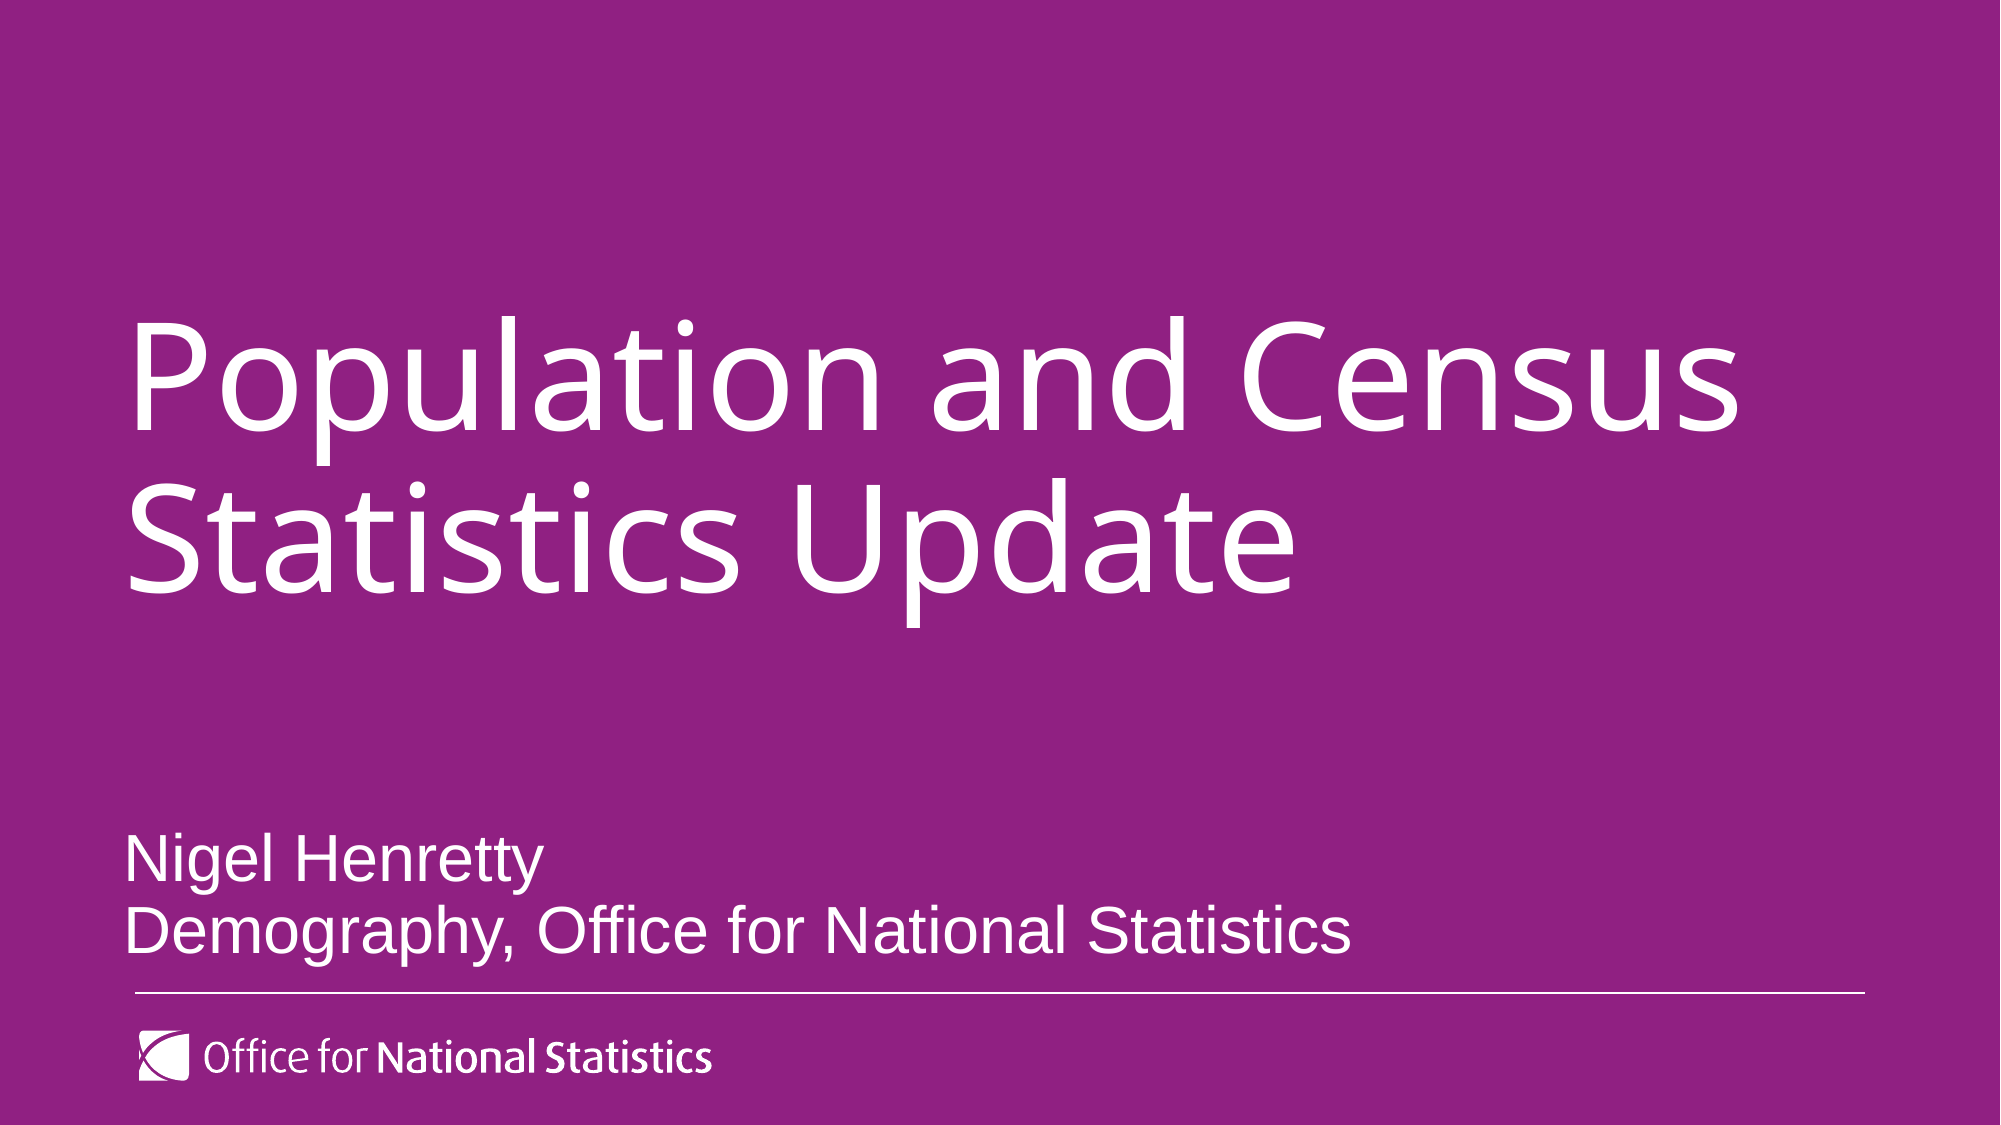

# Population and Census Statistics Update
Nigel Henretty
Demography, Office for National Statistics